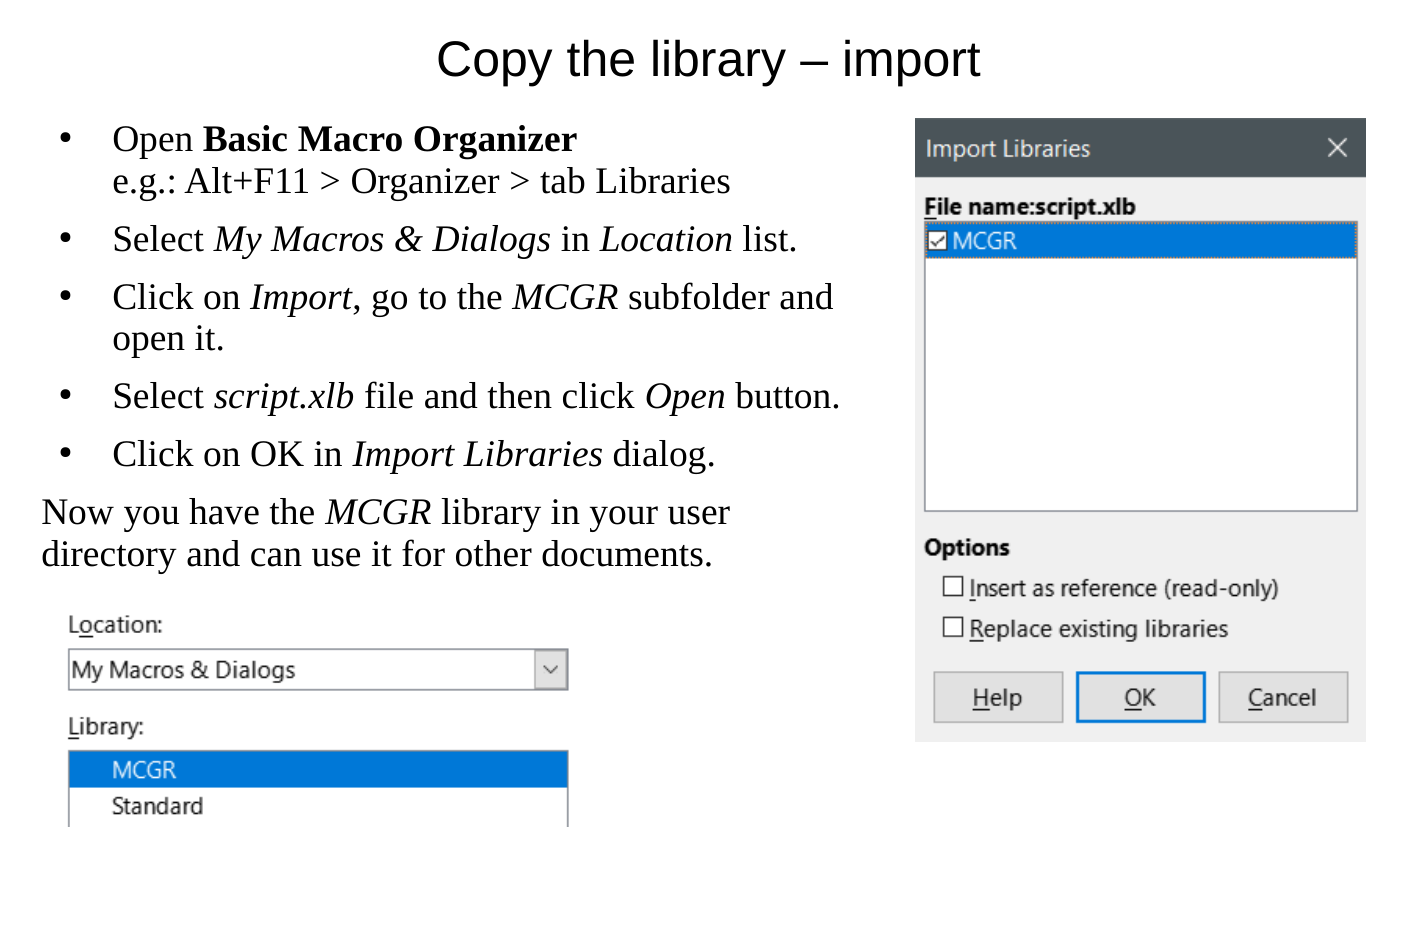

# Copy the library – import
Open Basic Macro Organizer
e.g.: Alt+F11 > Organizer > tab Libraries
Select My Macros & Dialogs in Location list.
Click on Import, go to the MCGR subfolder and open it.
Select script.xlb file and then click Open button.
Click on OK in Import Libraries dialog.
Now you have the MCGR library in your user directory and can use it for other documents.